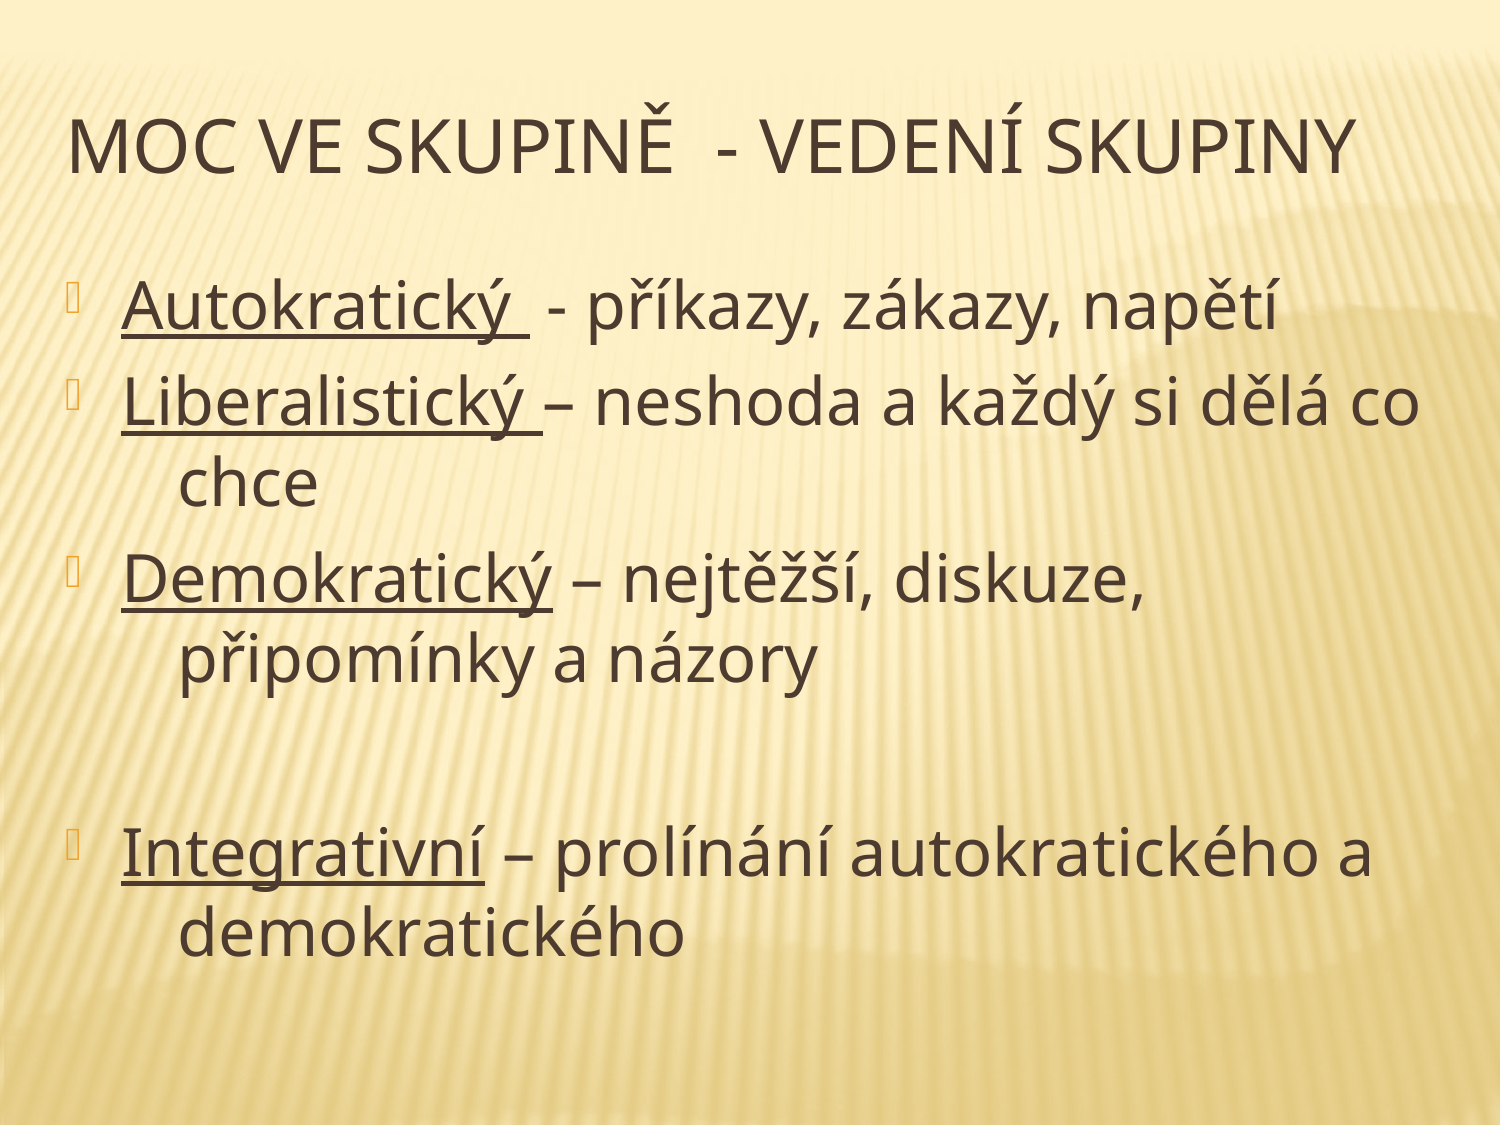

# Moc ve skupině - vedení skupiny
Autokratický - příkazy, zákazy, napětí
Liberalistický – neshoda a každý si dělá co chce
Demokratický – nejtěžší, diskuze, připomínky a názory
Integrativní – prolínání autokratického a demokratického